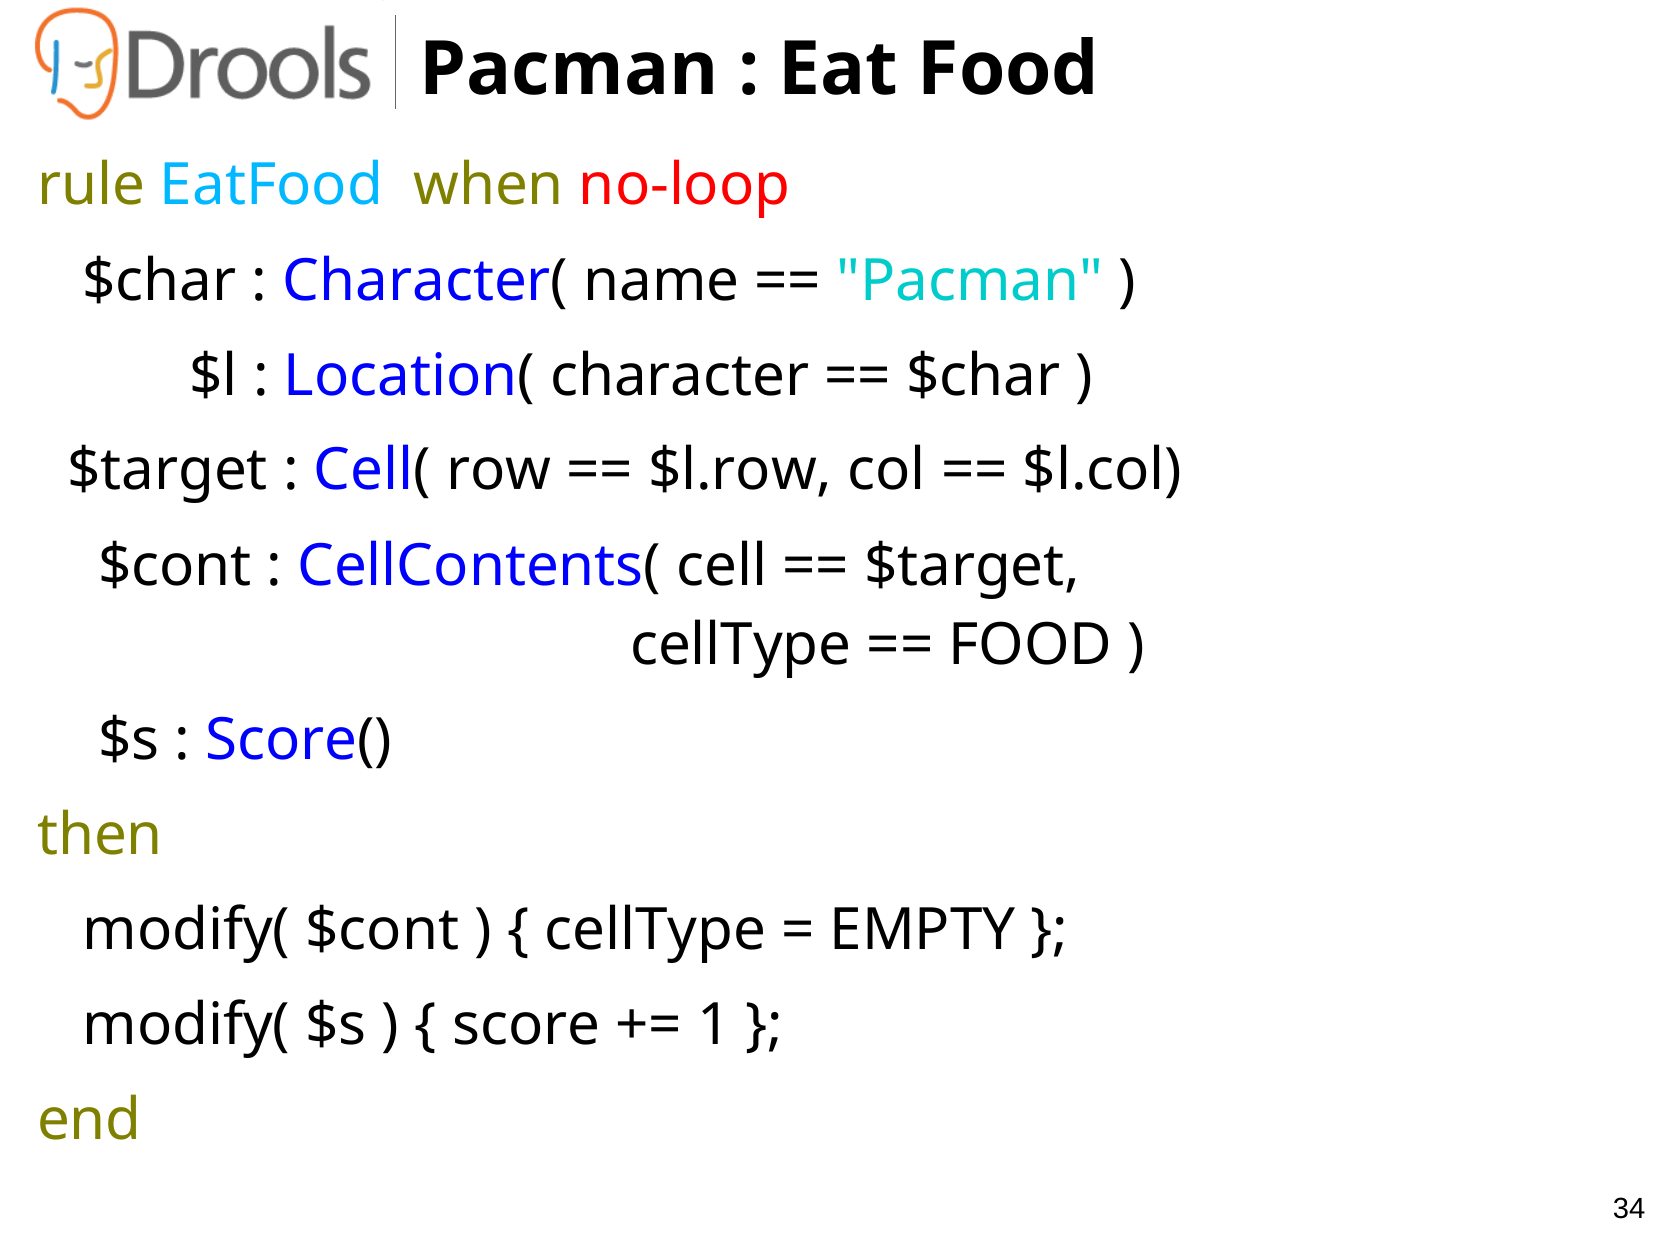

# Pacman : Eat Food
rule EatFood when no-loop
 $char : Character( name == "Pacman" )
 $l : Location( character == $char )
 $target : Cell( row == $l.row, col == $l.col)
 $cont : CellContents( cell == $target,
 cellType == FOOD )
 $s : Score()
then
 modify( $cont ) { cellType = EMPTY };
 modify( $s ) { score += 1 };
end